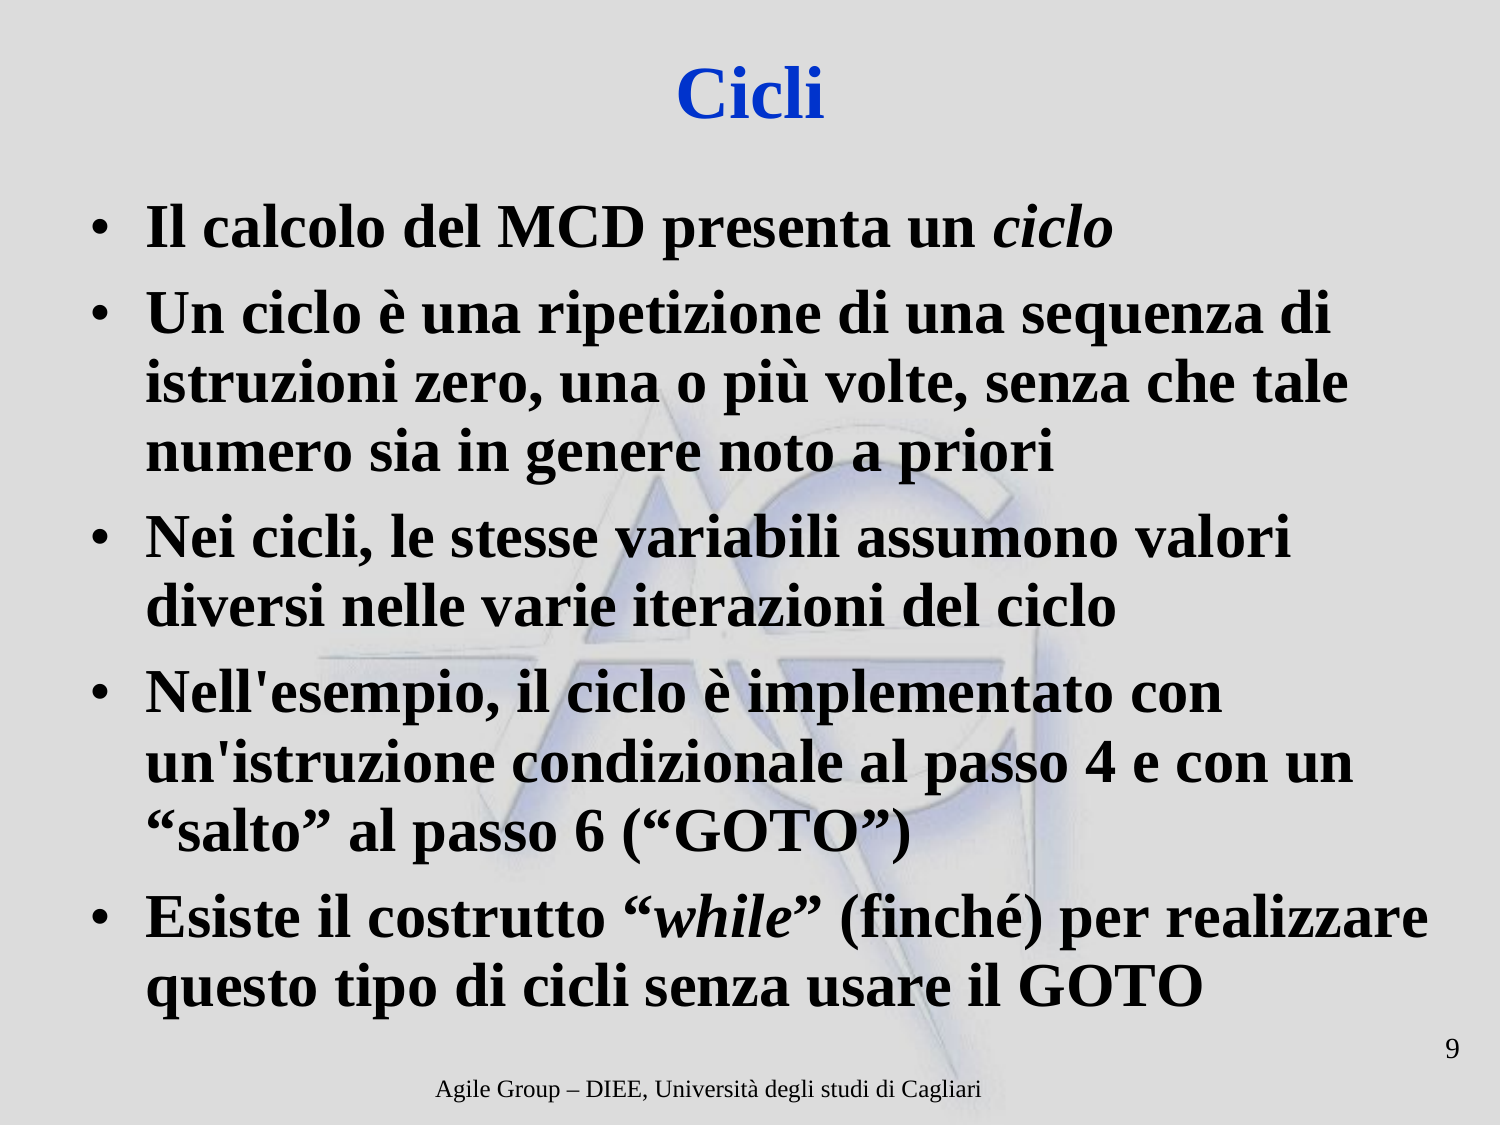

# Cicli
Il calcolo del MCD presenta un ciclo
Un ciclo è una ripetizione di una sequenza di istruzioni zero, una o più volte, senza che tale numero sia in genere noto a priori
Nei cicli, le stesse variabili assumono valori diversi nelle varie iterazioni del ciclo
Nell'esempio, il ciclo è implementato con un'istruzione condizionale al passo 4 e con un “salto” al passo 6 (“GOTO”)
Esiste il costrutto “while” (finché) per realizzare questo tipo di cicli senza usare il GOTO
9